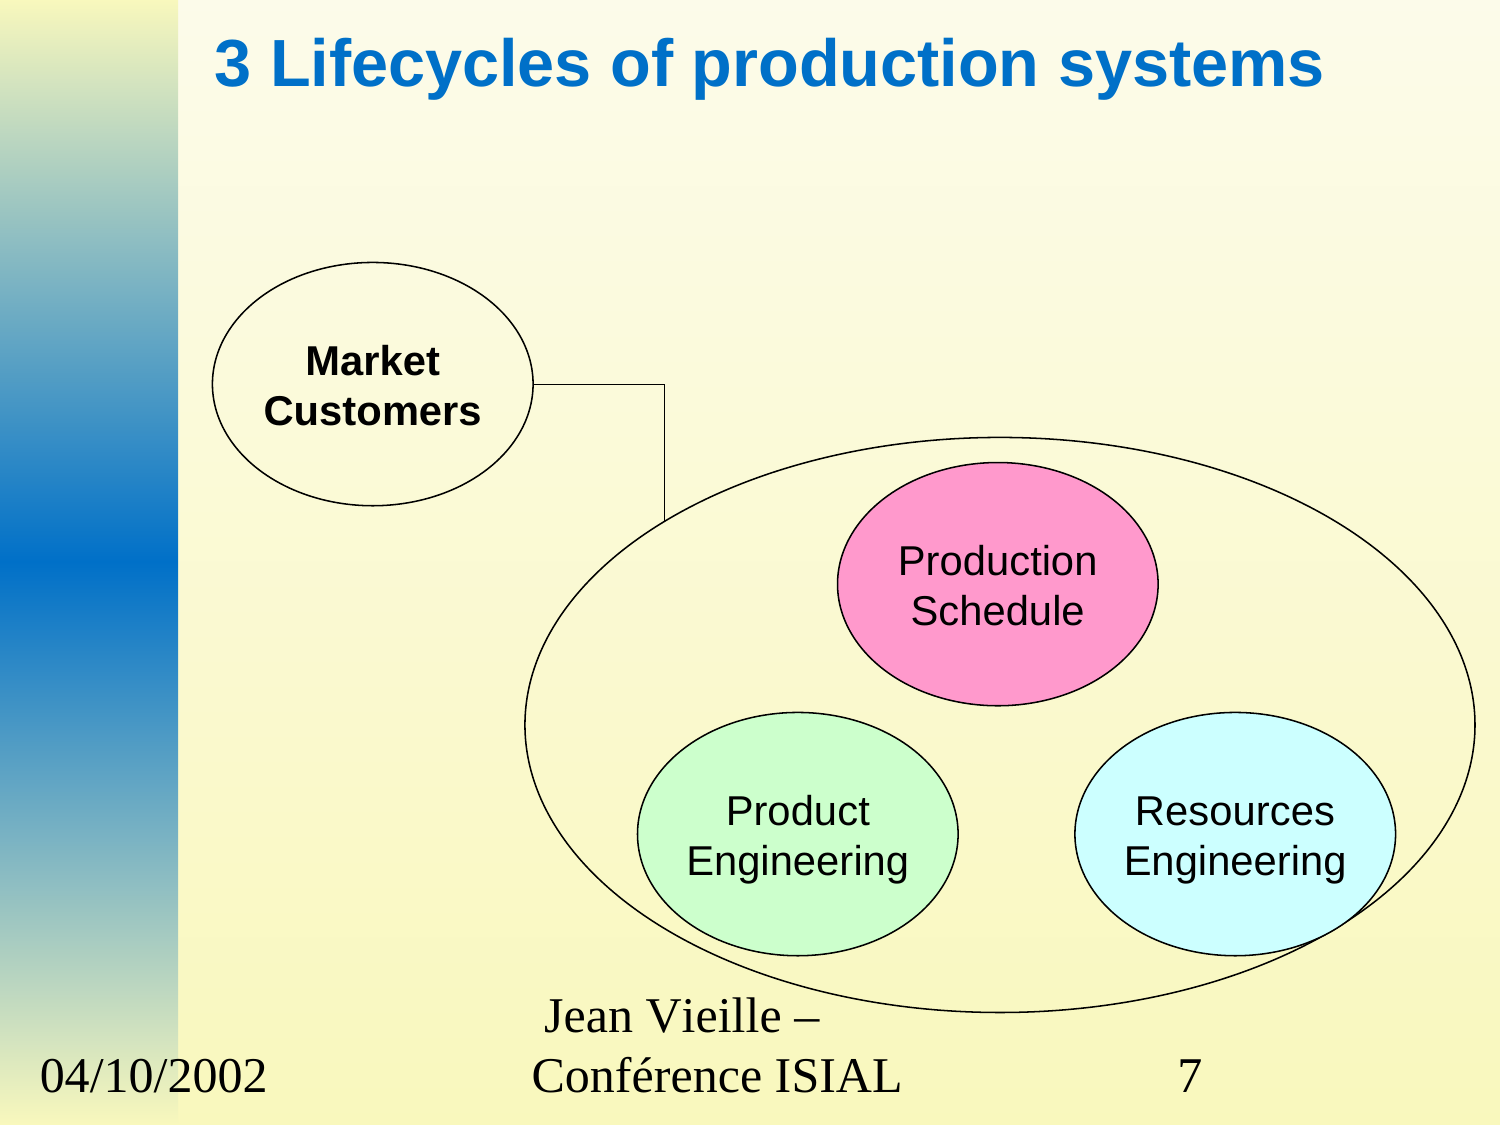

# 3 Lifecycles of production systems
Market
Customers
Production
Schedule
Product
Engineering
Resources
Engineering
7